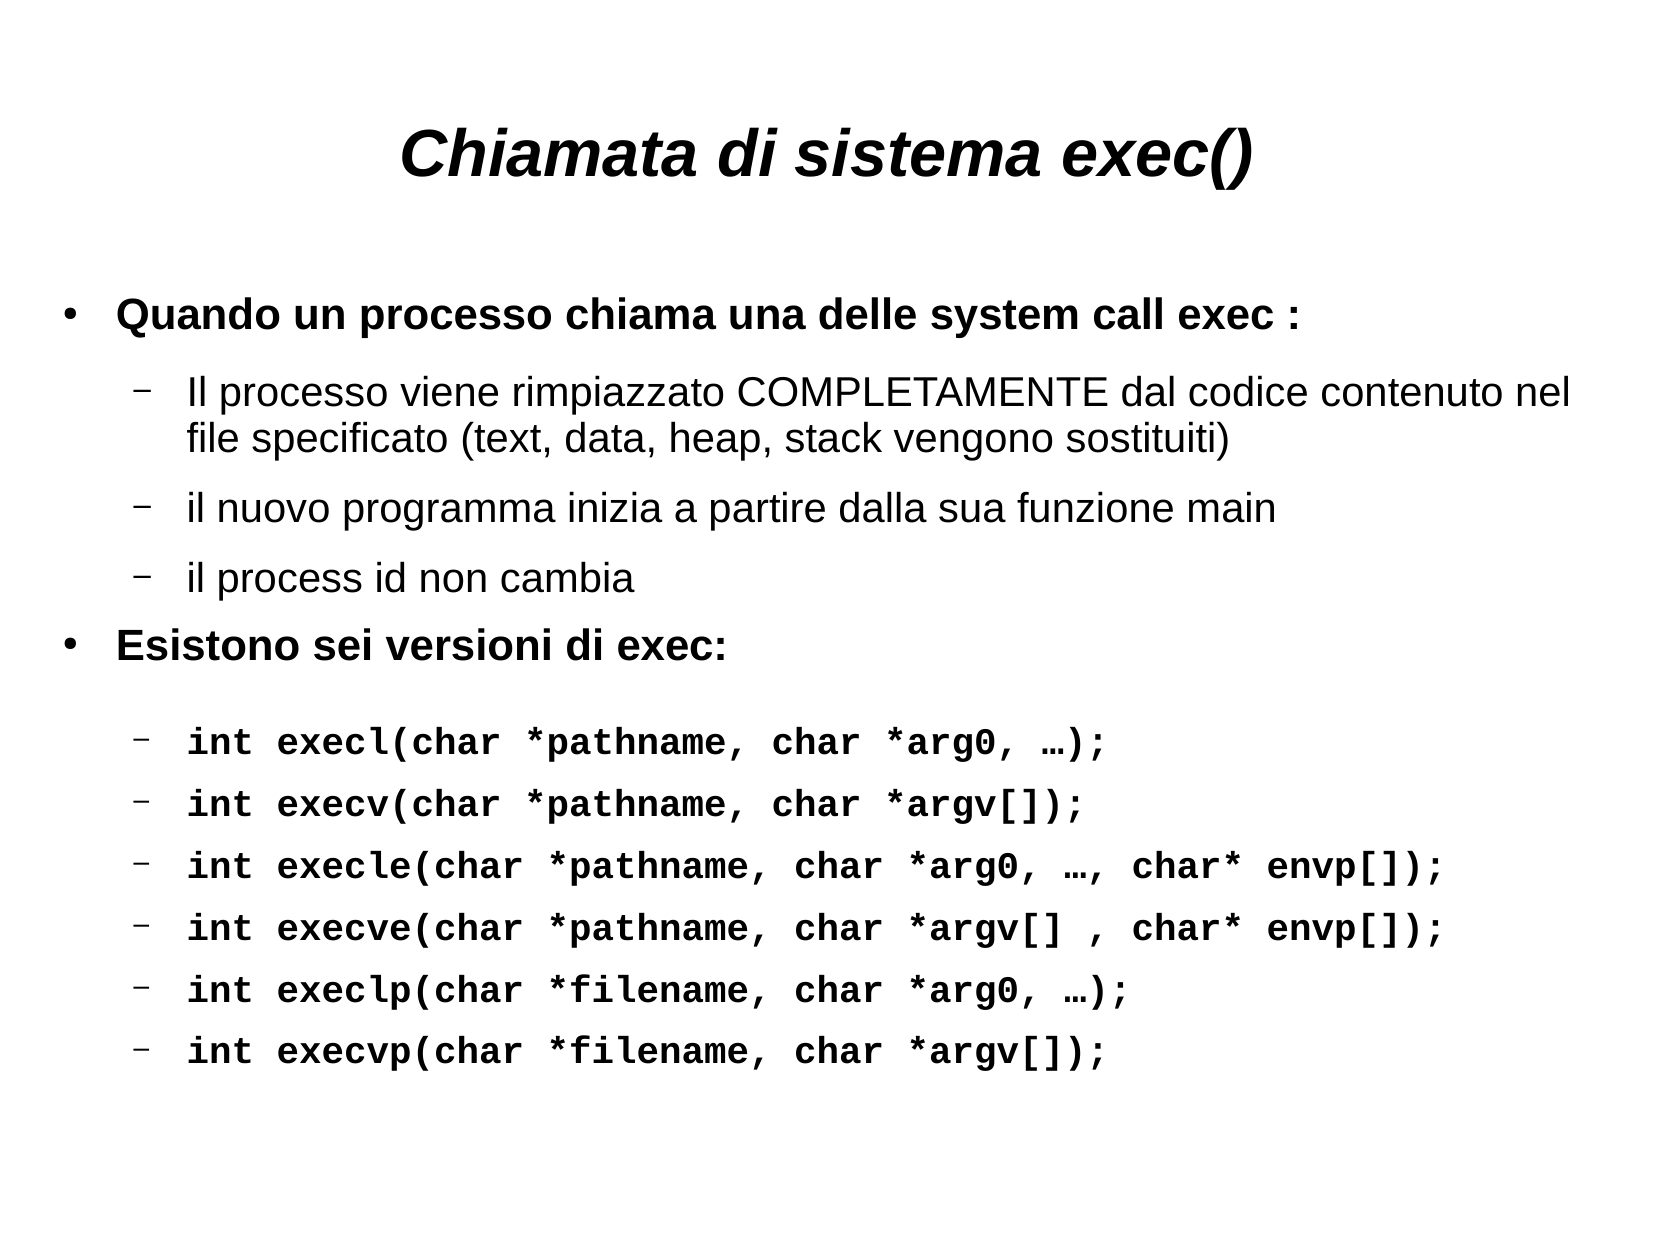

# Chiamata di sistema exec()
Quando un processo chiama una delle system call exec :
Il processo viene rimpiazzato COMPLETAMENTE dal codice contenuto nel file specificato (text, data, heap, stack vengono sostituiti)
il nuovo programma inizia a partire dalla sua funzione main
il process id non cambia
Esistono sei versioni di exec:
int execl(char *pathname, char *arg0, …);
int execv(char *pathname, char *argv[]);
int execle(char *pathname, char *arg0, …, char* envp[]);
int execve(char *pathname, char *argv[] , char* envp[]);
int execlp(char *filename, char *arg0, …);
int execvp(char *filename, char *argv[]);